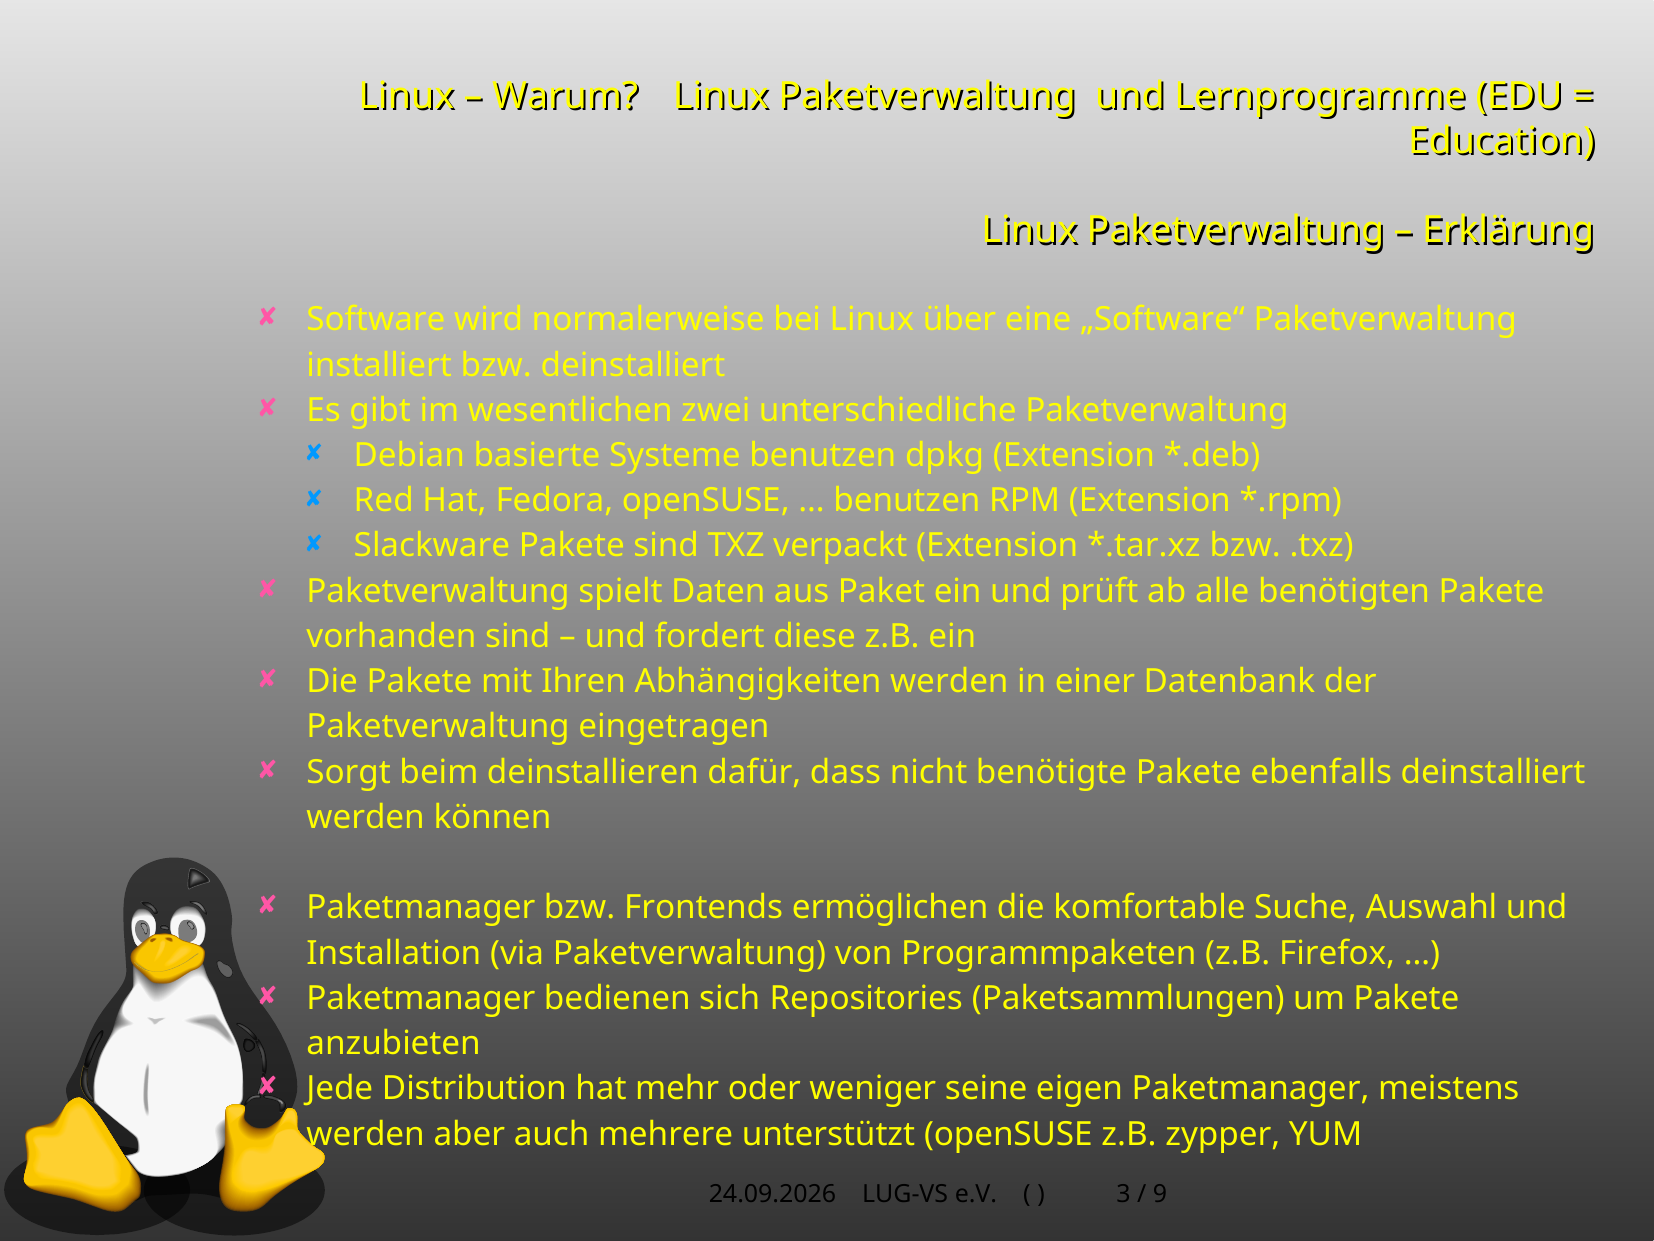

Linux – Warum? 	 Linux Paketverwaltung und Lernprogramme (EDU = Education)
Linux Paketverwaltung – Erklärung
# Software wird normalerweise bei Linux über eine „Software“ Paketverwaltung installiert bzw. deinstalliert
Es gibt im wesentlichen zwei unterschiedliche Paketverwaltung
Debian basierte Systeme benutzen dpkg (Extension *.deb)
Red Hat, Fedora, openSUSE, … benutzen RPM (Extension *.rpm)
Slackware Pakete sind TXZ verpackt (Extension *.tar.xz bzw. .txz)
Paketverwaltung spielt Daten aus Paket ein und prüft ab alle benötigten Pakete vorhanden sind – und fordert diese z.B. ein
Die Pakete mit Ihren Abhängigkeiten werden in einer Datenbank der Paketverwaltung eingetragen
Sorgt beim deinstallieren dafür, dass nicht benötigte Pakete ebenfalls deinstalliert werden können
Paketmanager bzw. Frontends ermöglichen die komfortable Suche, Auswahl und Installation (via Paketverwaltung) von Programmpaketen (z.B. Firefox, …)
Paketmanager bedienen sich Repositories (Paketsammlungen) um Pakete anzubieten
Jede Distribution hat mehr oder weniger seine eigen Paketmanager, meistens werden aber auch mehrere unterstützt (openSUSE z.B. zypper, YUM